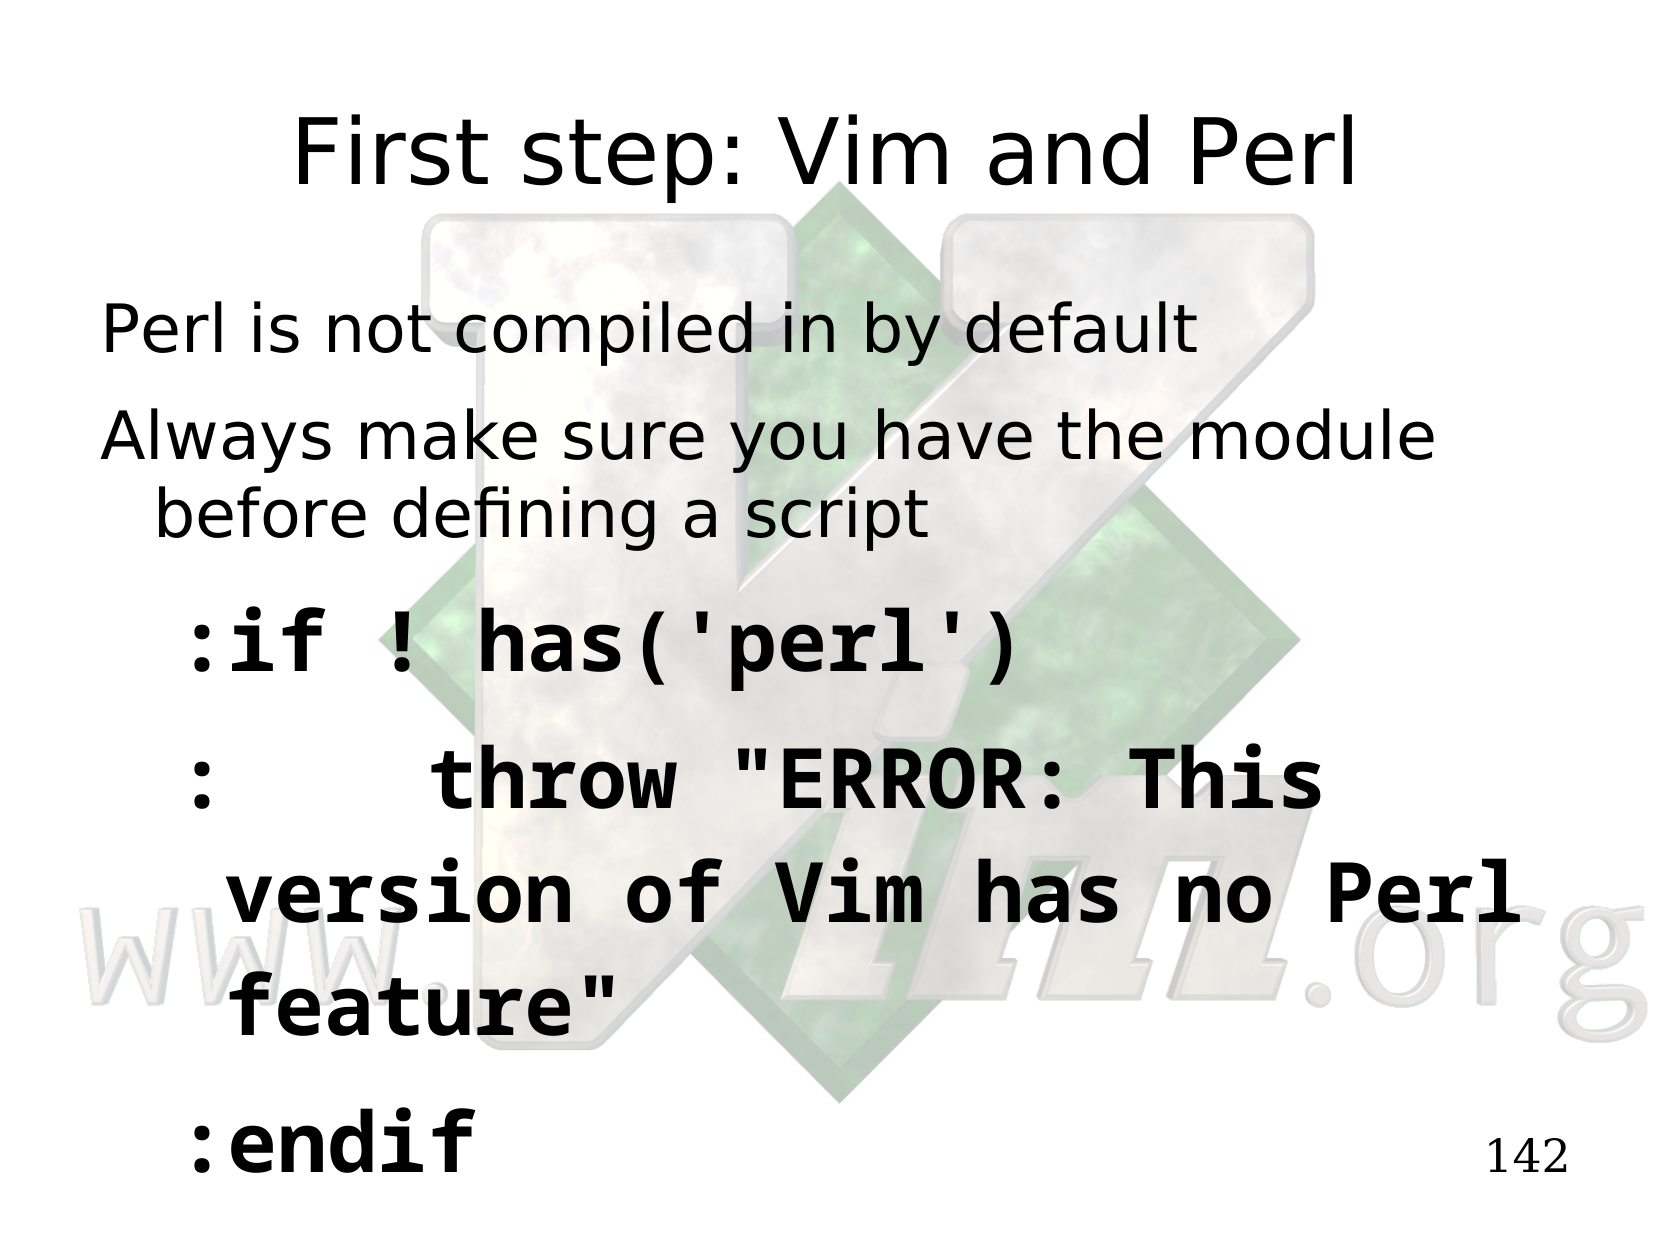

# First step: Vim and Perl
Perl is not compiled in by default
Always make sure you have the module before defining a script
:if ! has('perl')
: throw "ERROR: This version of Vim has no Perl feature"
:endif
142